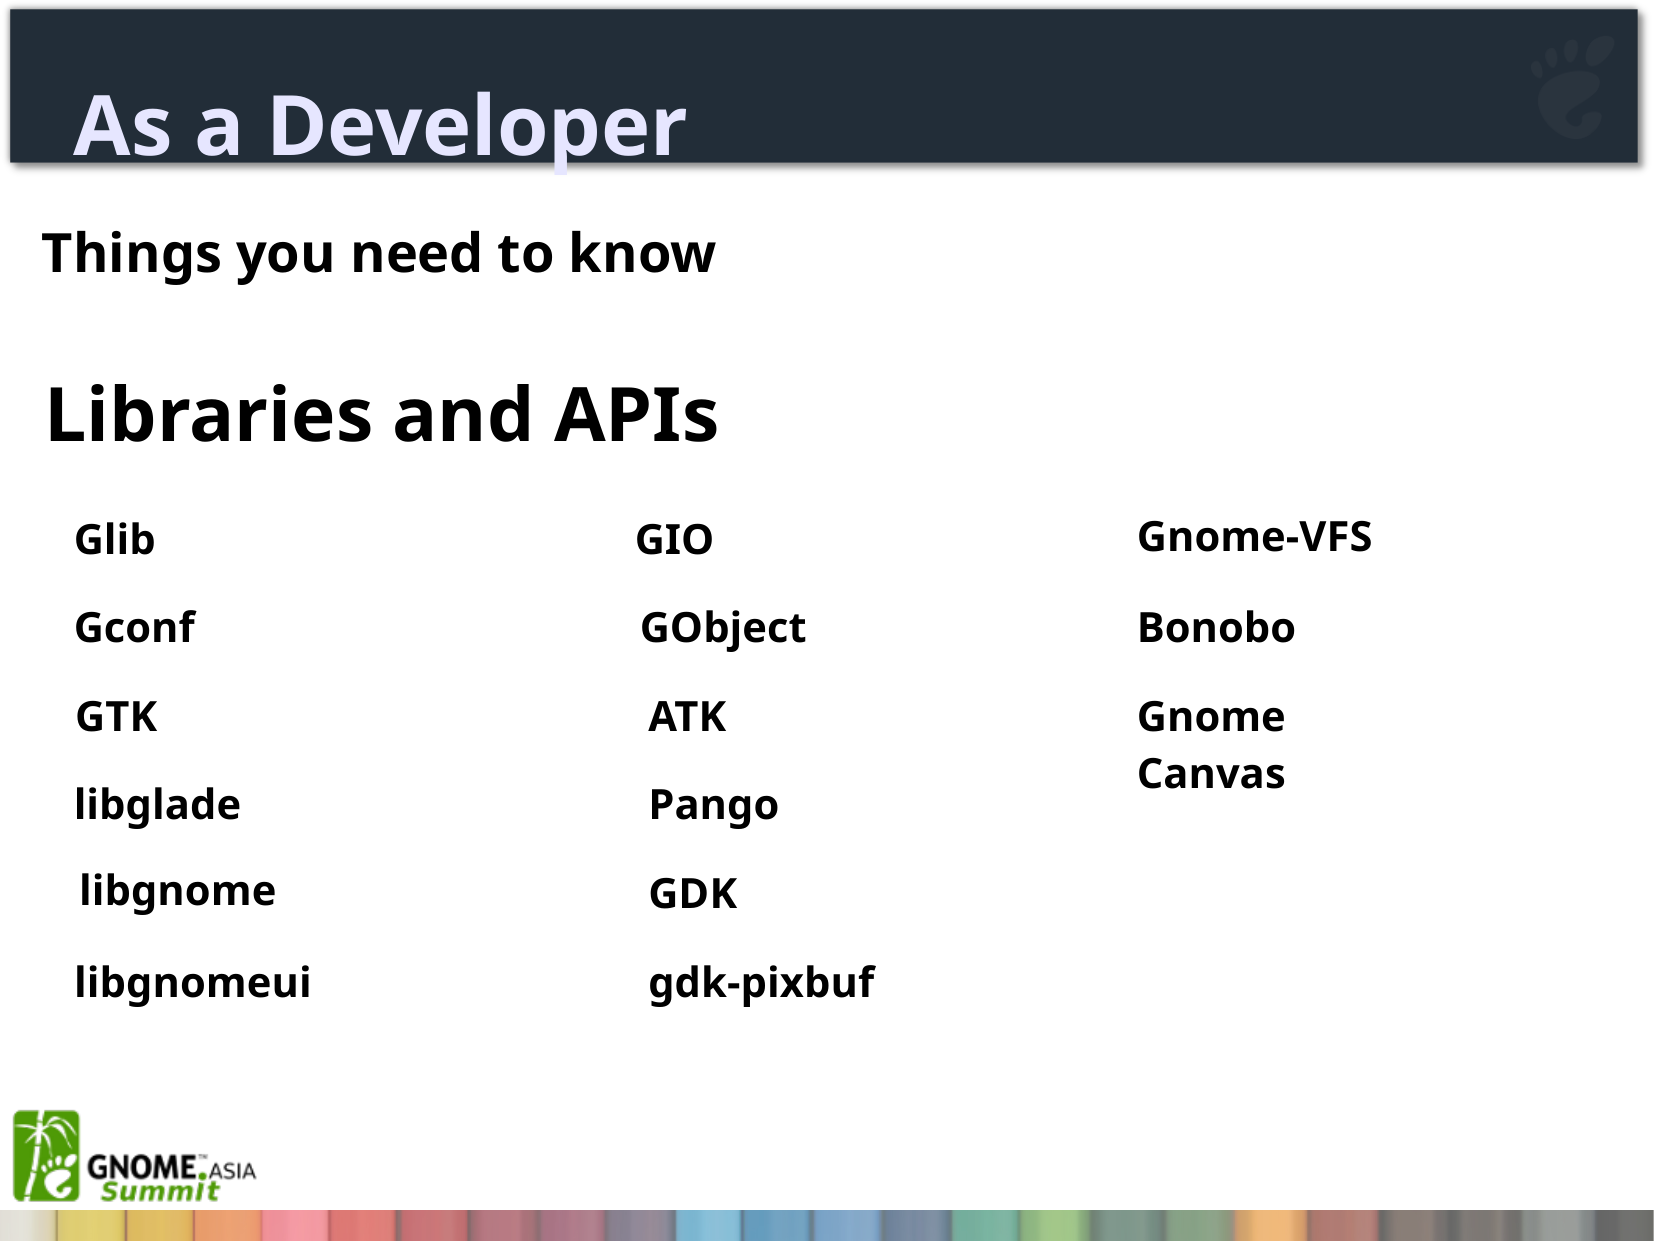

As a Developer
Things you need to know
Libraries and APIs
Gnome-VFS
Glib
GIO
Gconf
GObject
Bonobo
GTK
ATK
Gnome Canvas
libglade
Pango
libgnome
GDK
libgnomeui
gdk-pixbuf